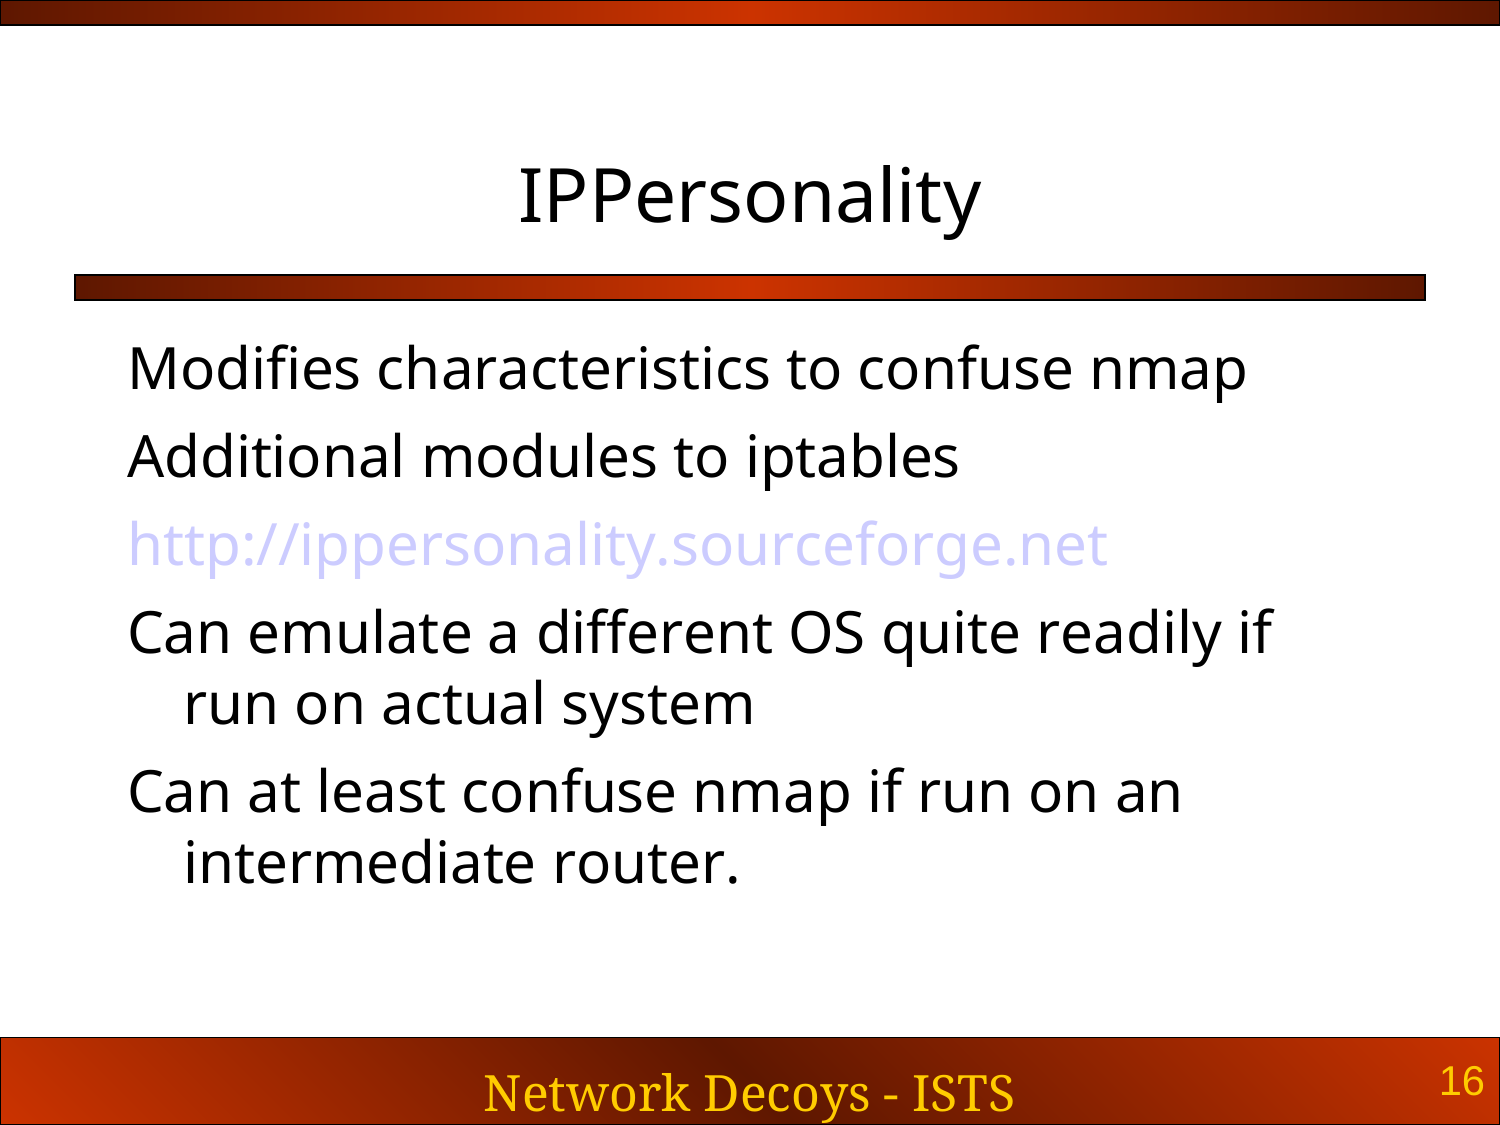

# IPPersonality
Modifies characteristics to confuse nmap
Additional modules to iptables
http://ippersonality.sourceforge.net
Can emulate a different OS quite readily if run on actual system
Can at least confuse nmap if run on an intermediate router.